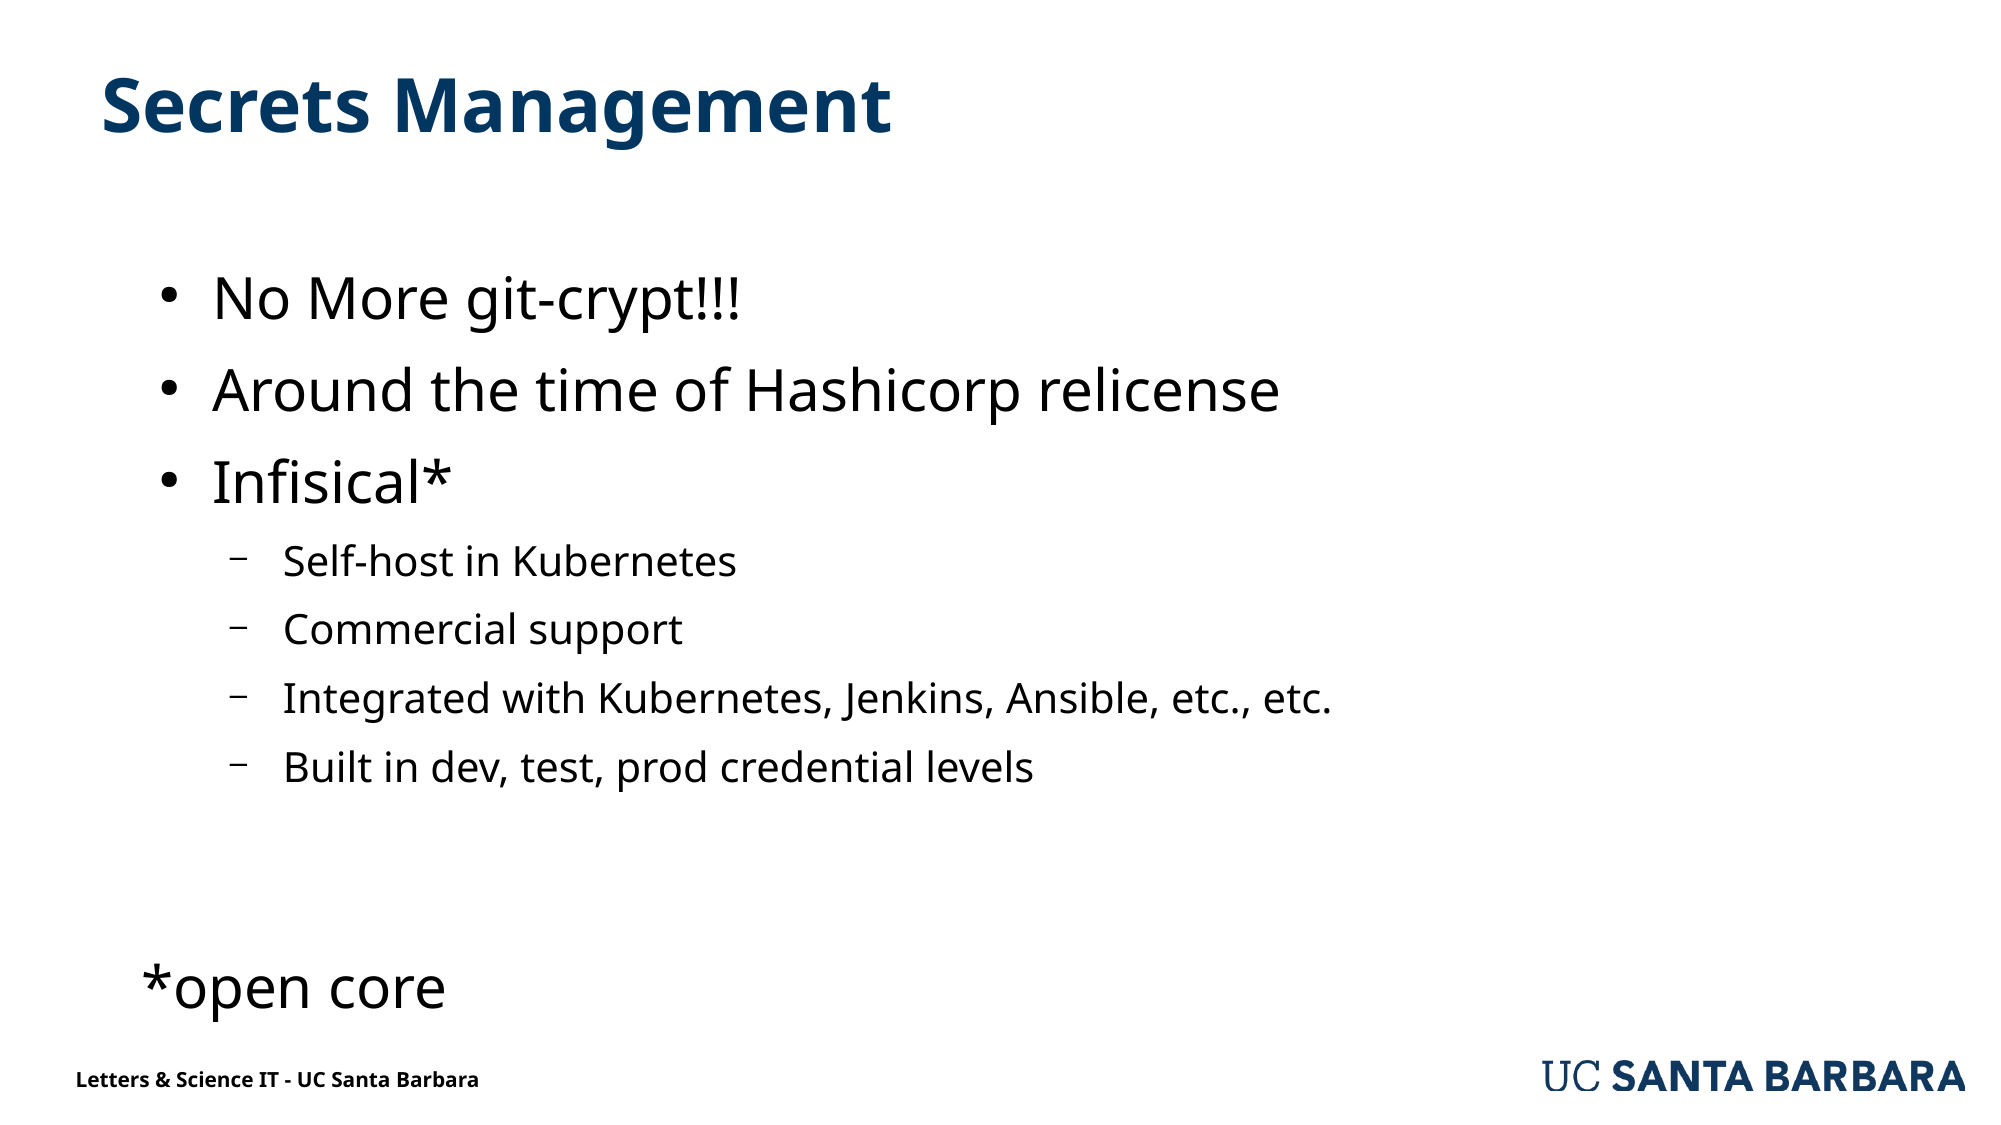

# Secrets Management
No More git-crypt!!!
Around the time of Hashicorp relicense
Infisical*
Self-host in Kubernetes
Commercial support
Integrated with Kubernetes, Jenkins, Ansible, etc., etc.
Built in dev, test, prod credential levels
*open core